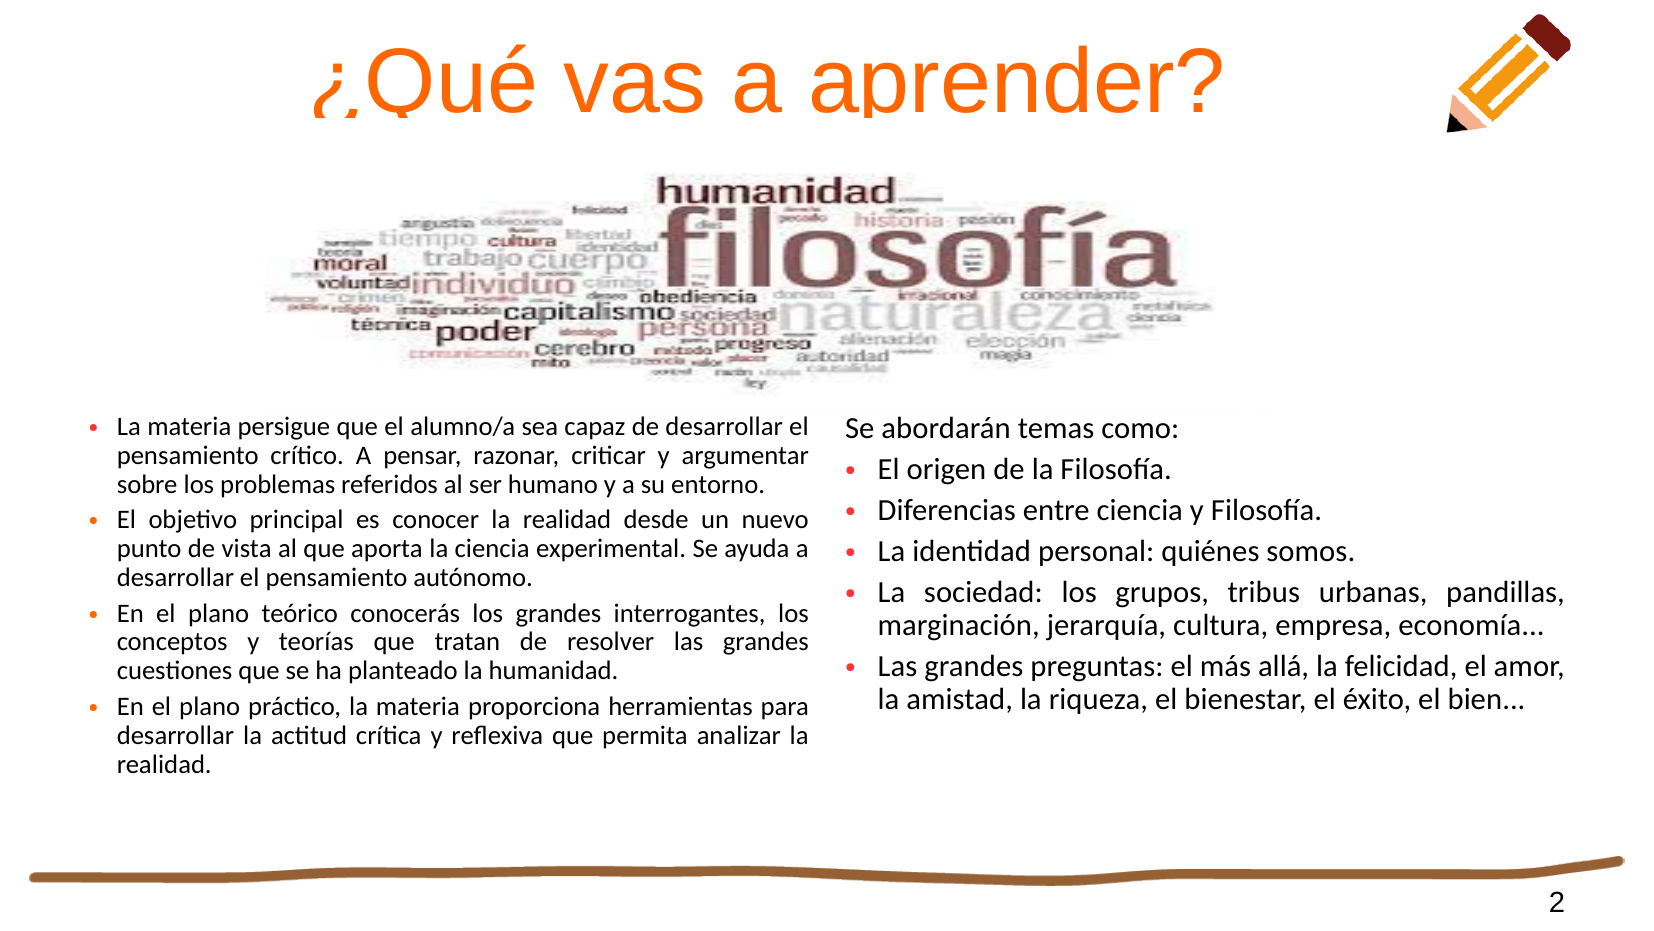

# ¿Qué vas a aprender?
La materia persigue que el alumno/a sea capaz de desarrollar el pensamiento crítico. A pensar, razonar, criticar y argumentar sobre los problemas referidos al ser humano y a su entorno.
El objetivo principal es conocer la realidad desde un nuevo punto de vista al que aporta la ciencia experimental. Se ayuda a desarrollar el pensamiento autónomo.
En el plano teórico conocerás los grandes interrogantes, los conceptos y teorías que tratan de resolver las grandes cuestiones que se ha planteado la humanidad.
En el plano práctico, la materia proporciona herramientas para desarrollar la actitud crítica y reflexiva que permita analizar la realidad.
Se abordarán temas como:
El origen de la Filosofía.
Diferencias entre ciencia y Filosofía.
La identidad personal: quiénes somos.
La sociedad: los grupos, tribus urbanas, pandillas, marginación, jerarquía, cultura, empresa, economía...
Las grandes preguntas: el más allá, la felicidad, el amor, la amistad, la riqueza, el bienestar, el éxito, el bien...
2